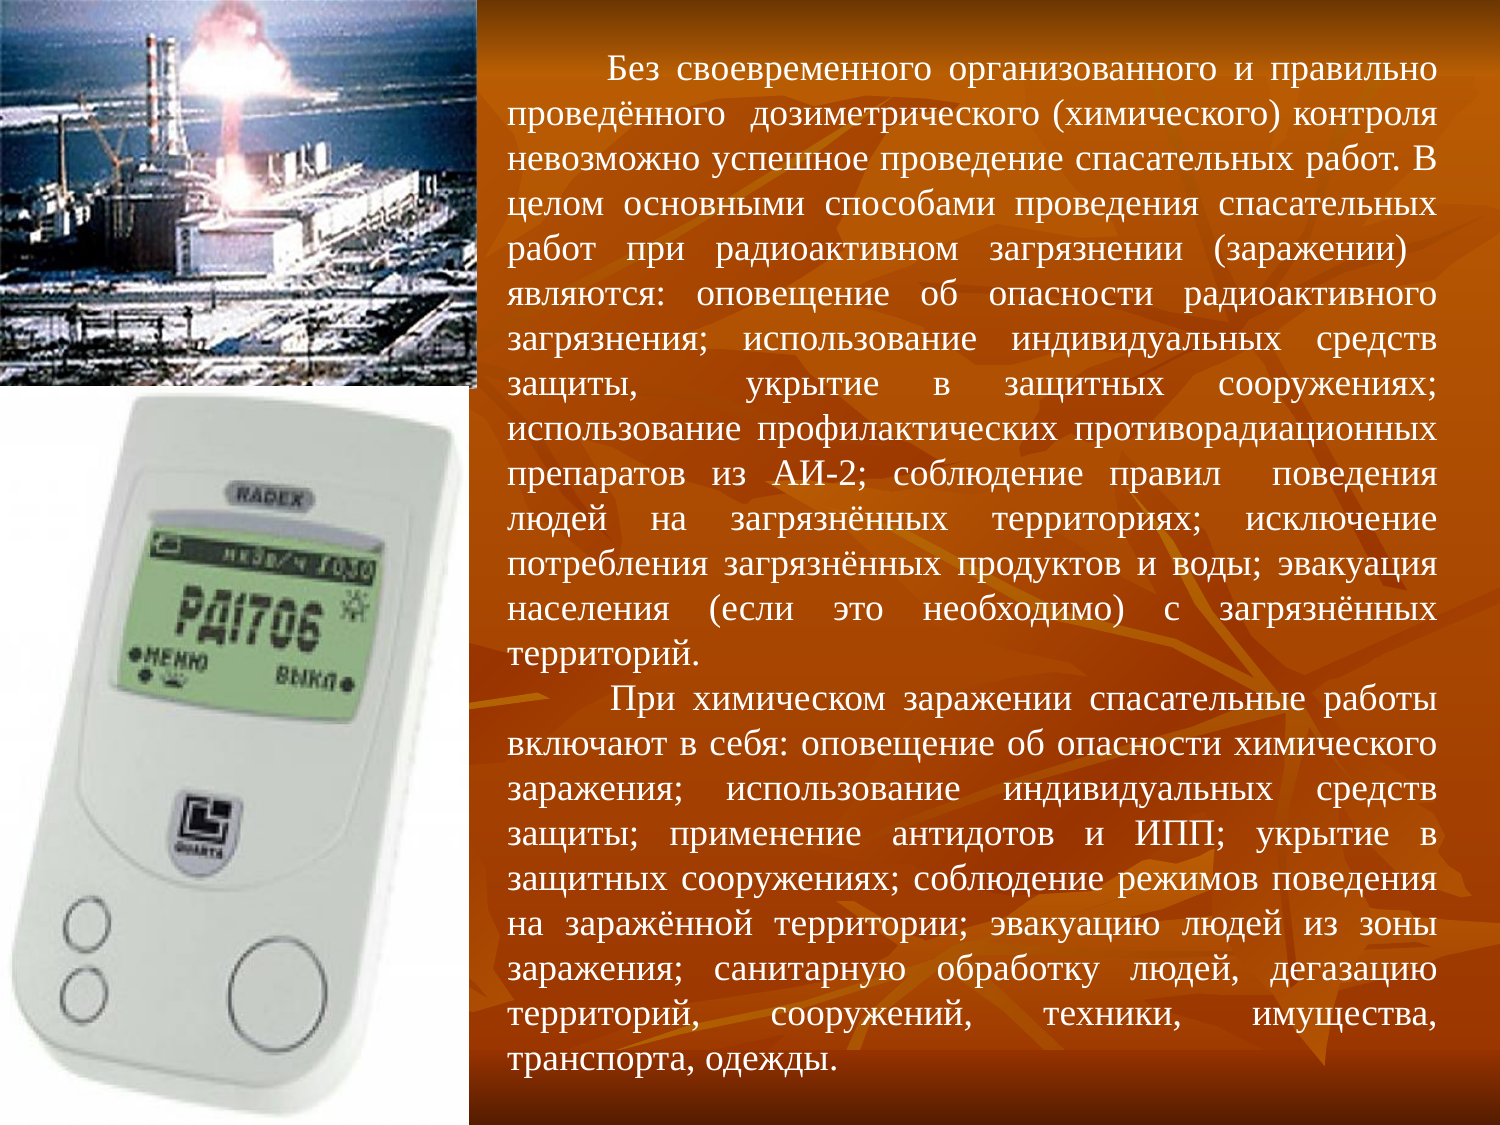

Без своевременного организованного и правильно проведённого дозиметрического (химического) контроля невозможно успешное проведение спасательных работ. В целом основными способами проведения спасательных работ при радиоактивном загрязнении (заражении) являются: оповещение об опасности радиоактивного загрязнения; использование индивидуальных средств защиты, укрытие в защитных сооружениях; использование профилактических противорадиационных препаратов из АИ-2; соблюдение правил поведения людей на загрязнённых территориях; исключение потребления загрязнённых продуктов и воды; эвакуация населения (если это необходимо) с загрязнённых территорий.
 При химическом заражении спасательные работы включают в себя: оповещение об опасности химического заражения; использование индивидуальных средств защиты; применение антидотов и ИПП; укрытие в защитных сооружениях; соблюдение режимов поведения на заражённой территории; эвакуацию людей из зоны заражения; санитарную обработку людей, дегазацию территорий, сооружений, техники, имущества, транспорта, одежды.